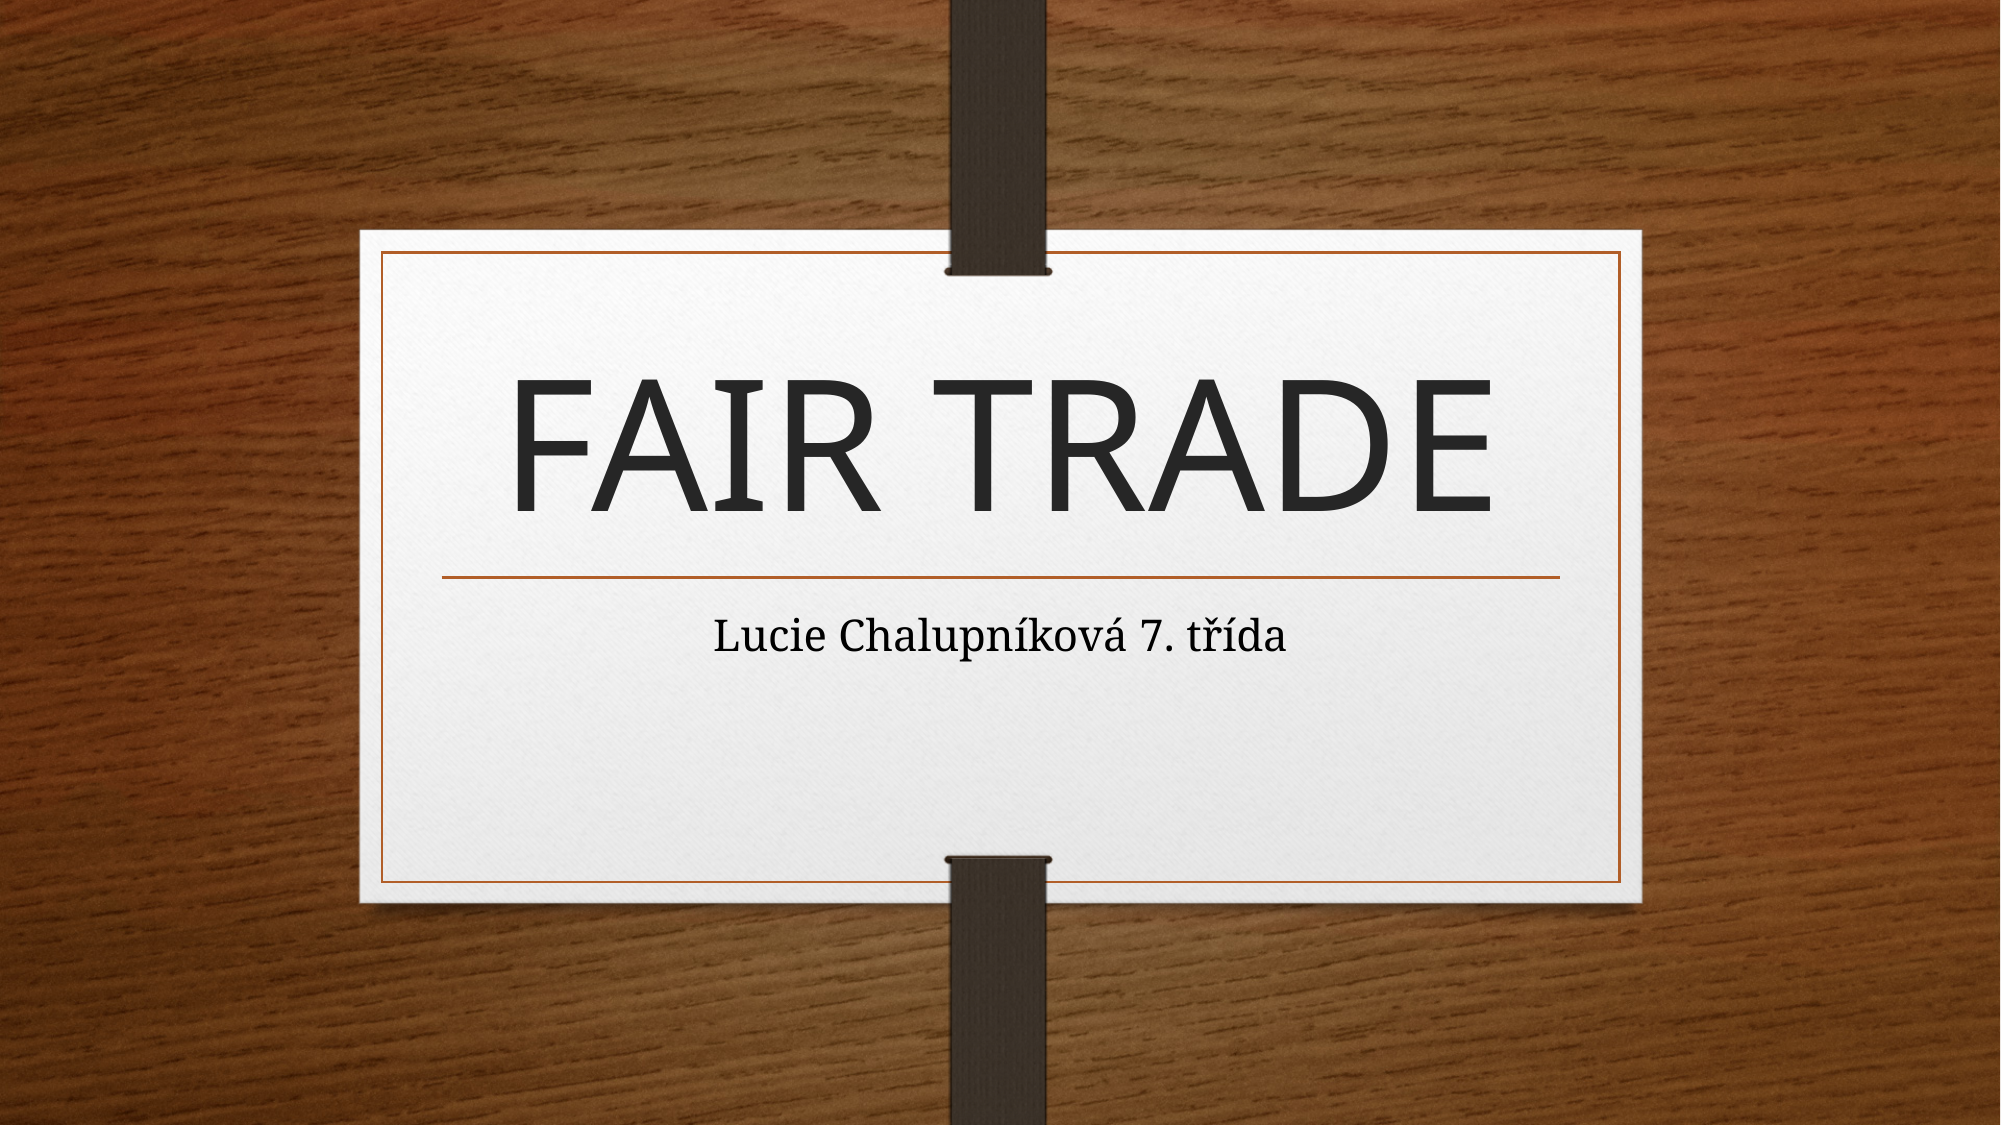

# FAIR TRADE
Lucie Chalupníková 7. třída